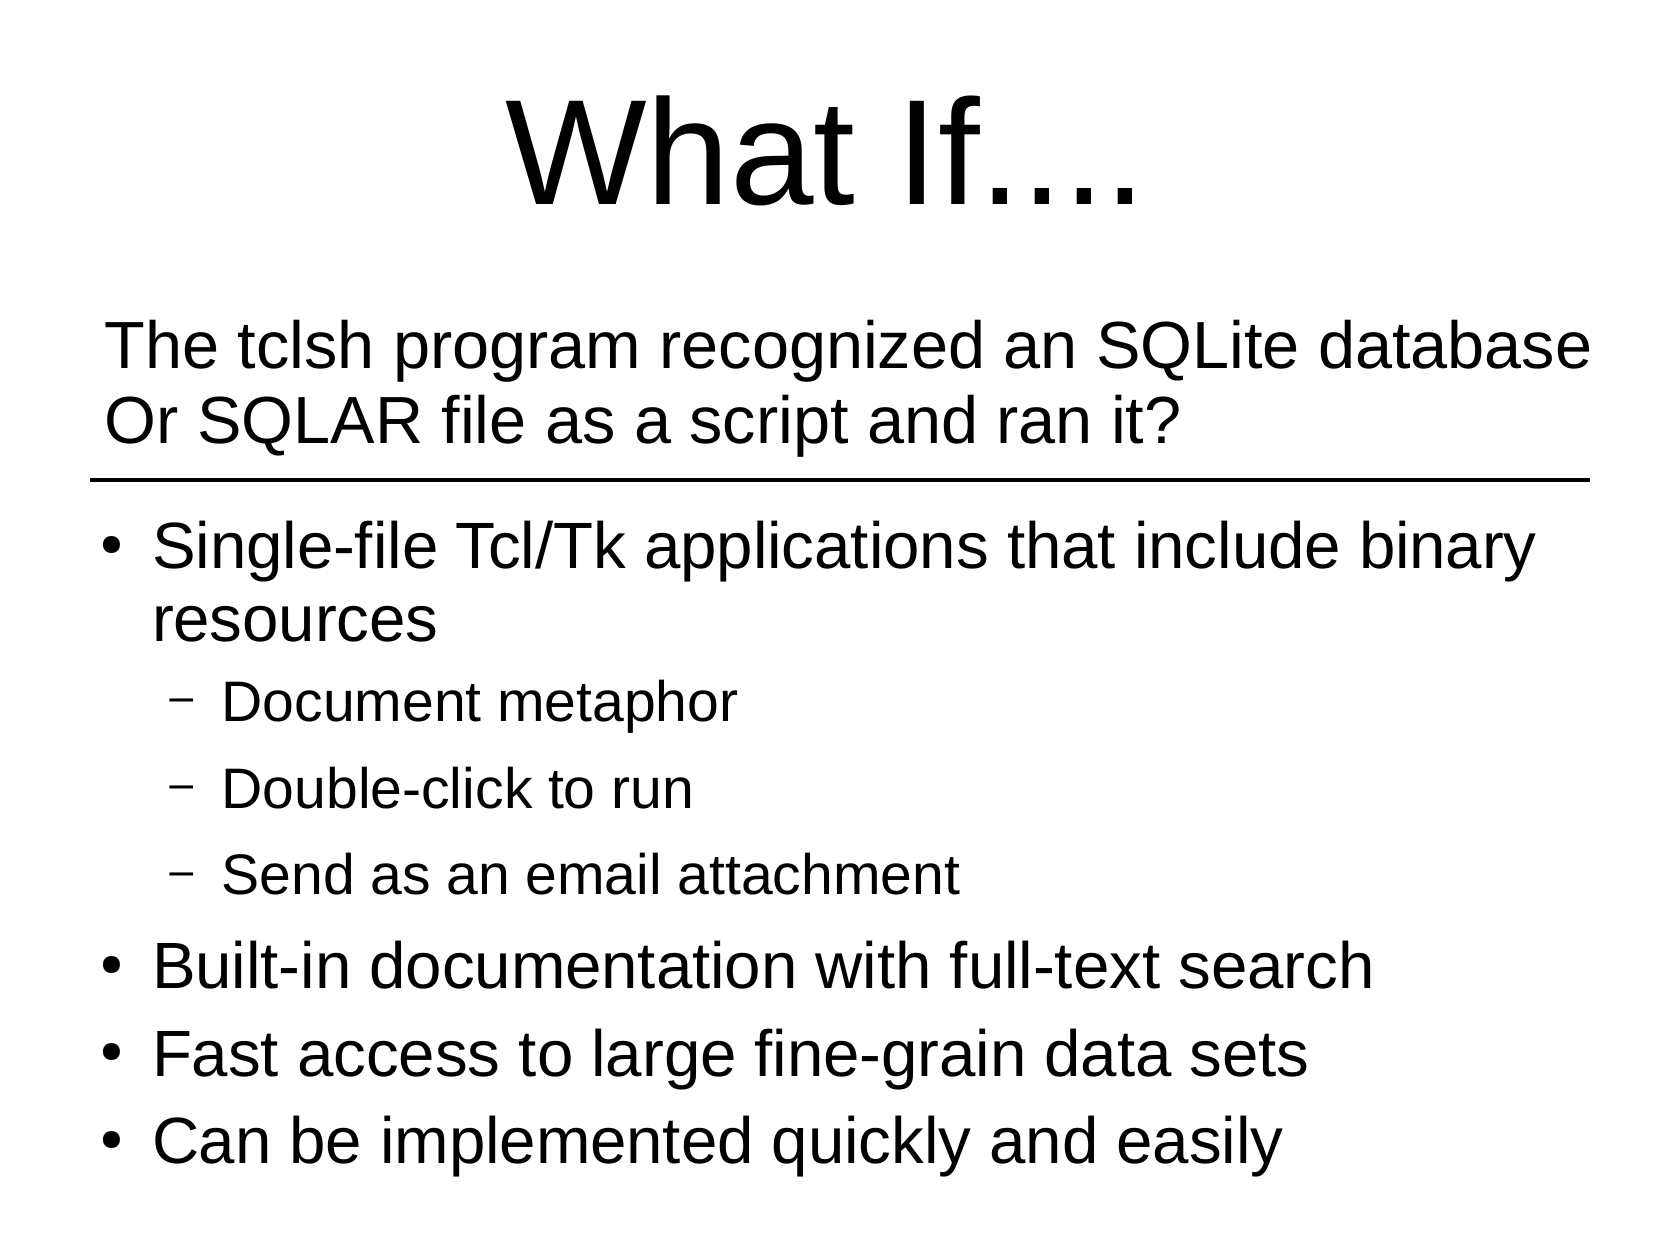

# What If....
The tclsh program recognized an SQLite database
Or SQLAR file as a script and ran it?
Single-file Tcl/Tk applications that include binary resources
Document metaphor
Double-click to run
Send as an email attachment
Built-in documentation with full-text search
Fast access to large fine-grain data sets
Can be implemented quickly and easily